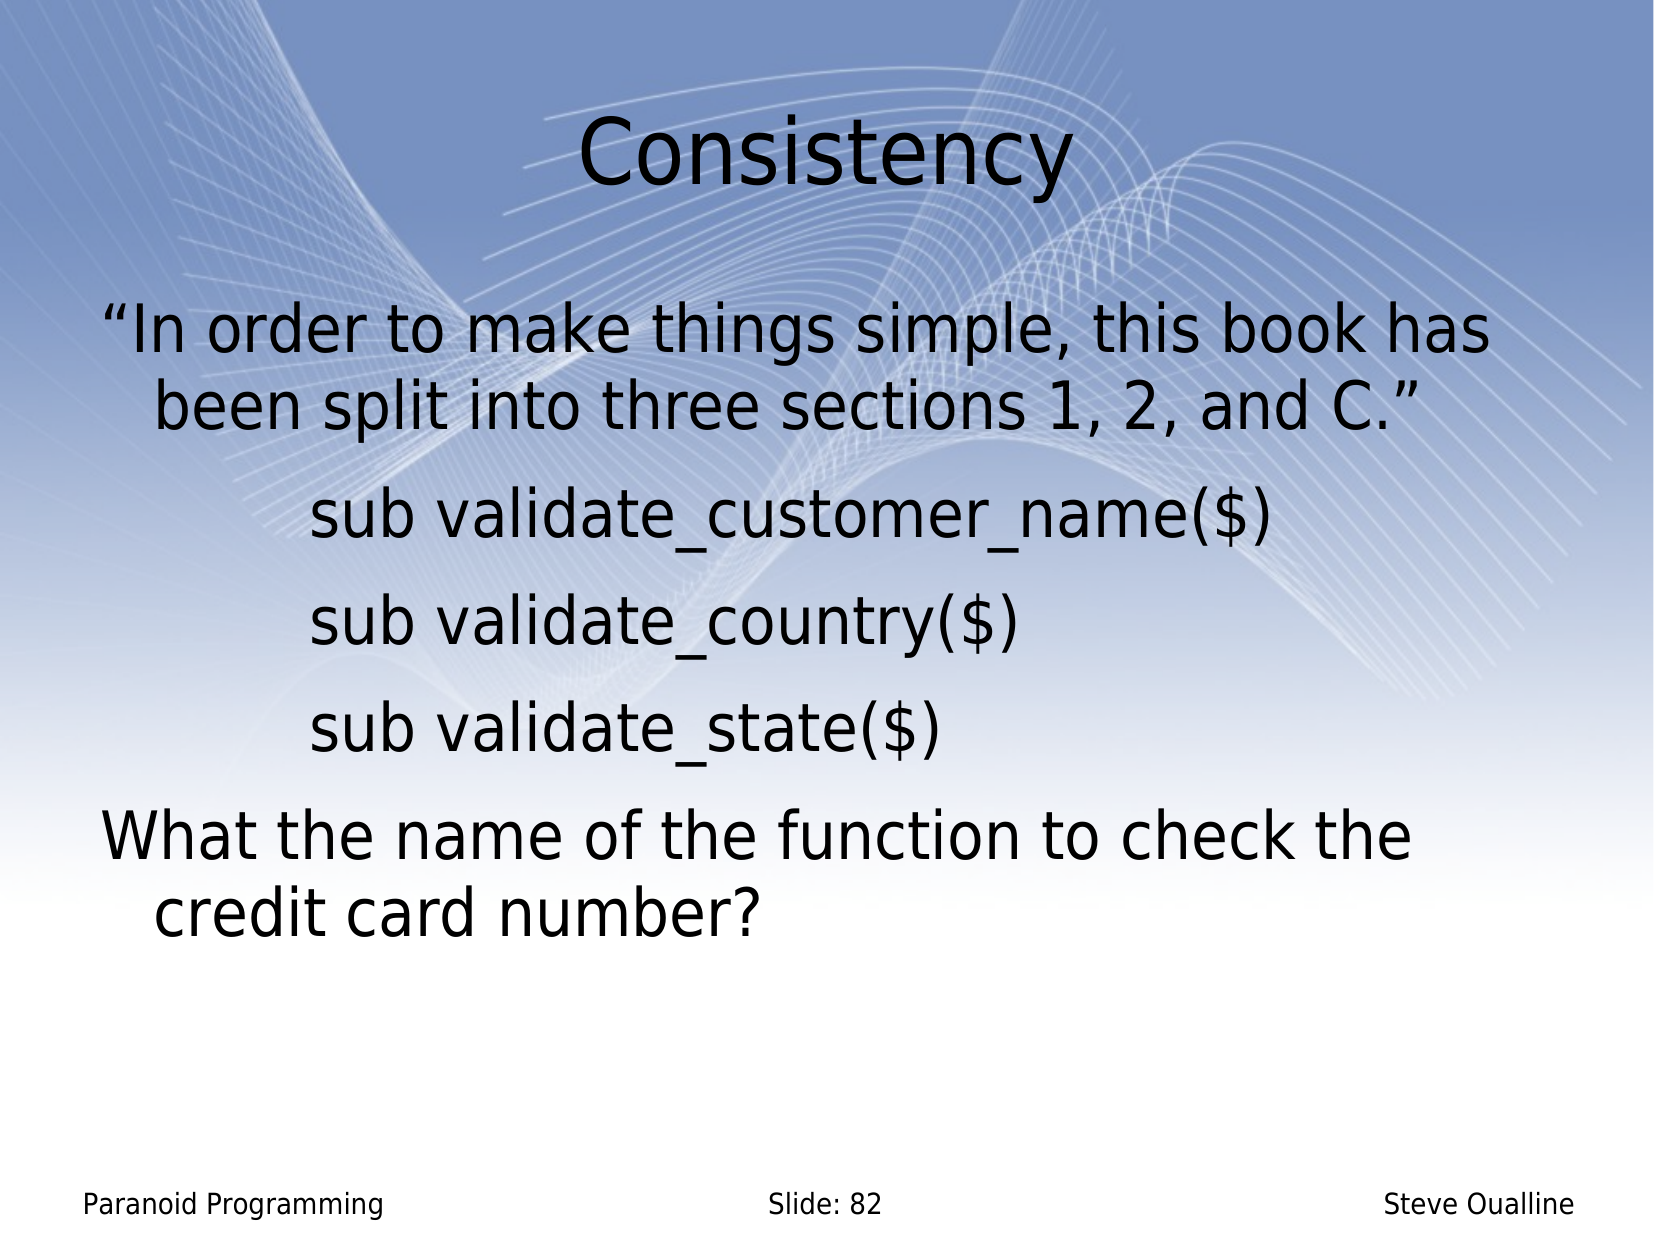

# Consistency
“In order to make things simple, this book has been split into three sections 1, 2, and C.”
 sub validate_customer_name($)
 sub validate_country($)
 sub validate_state($)
What the name of the function to check the credit card number?
Paranoid Programming
Steve Oualline
82